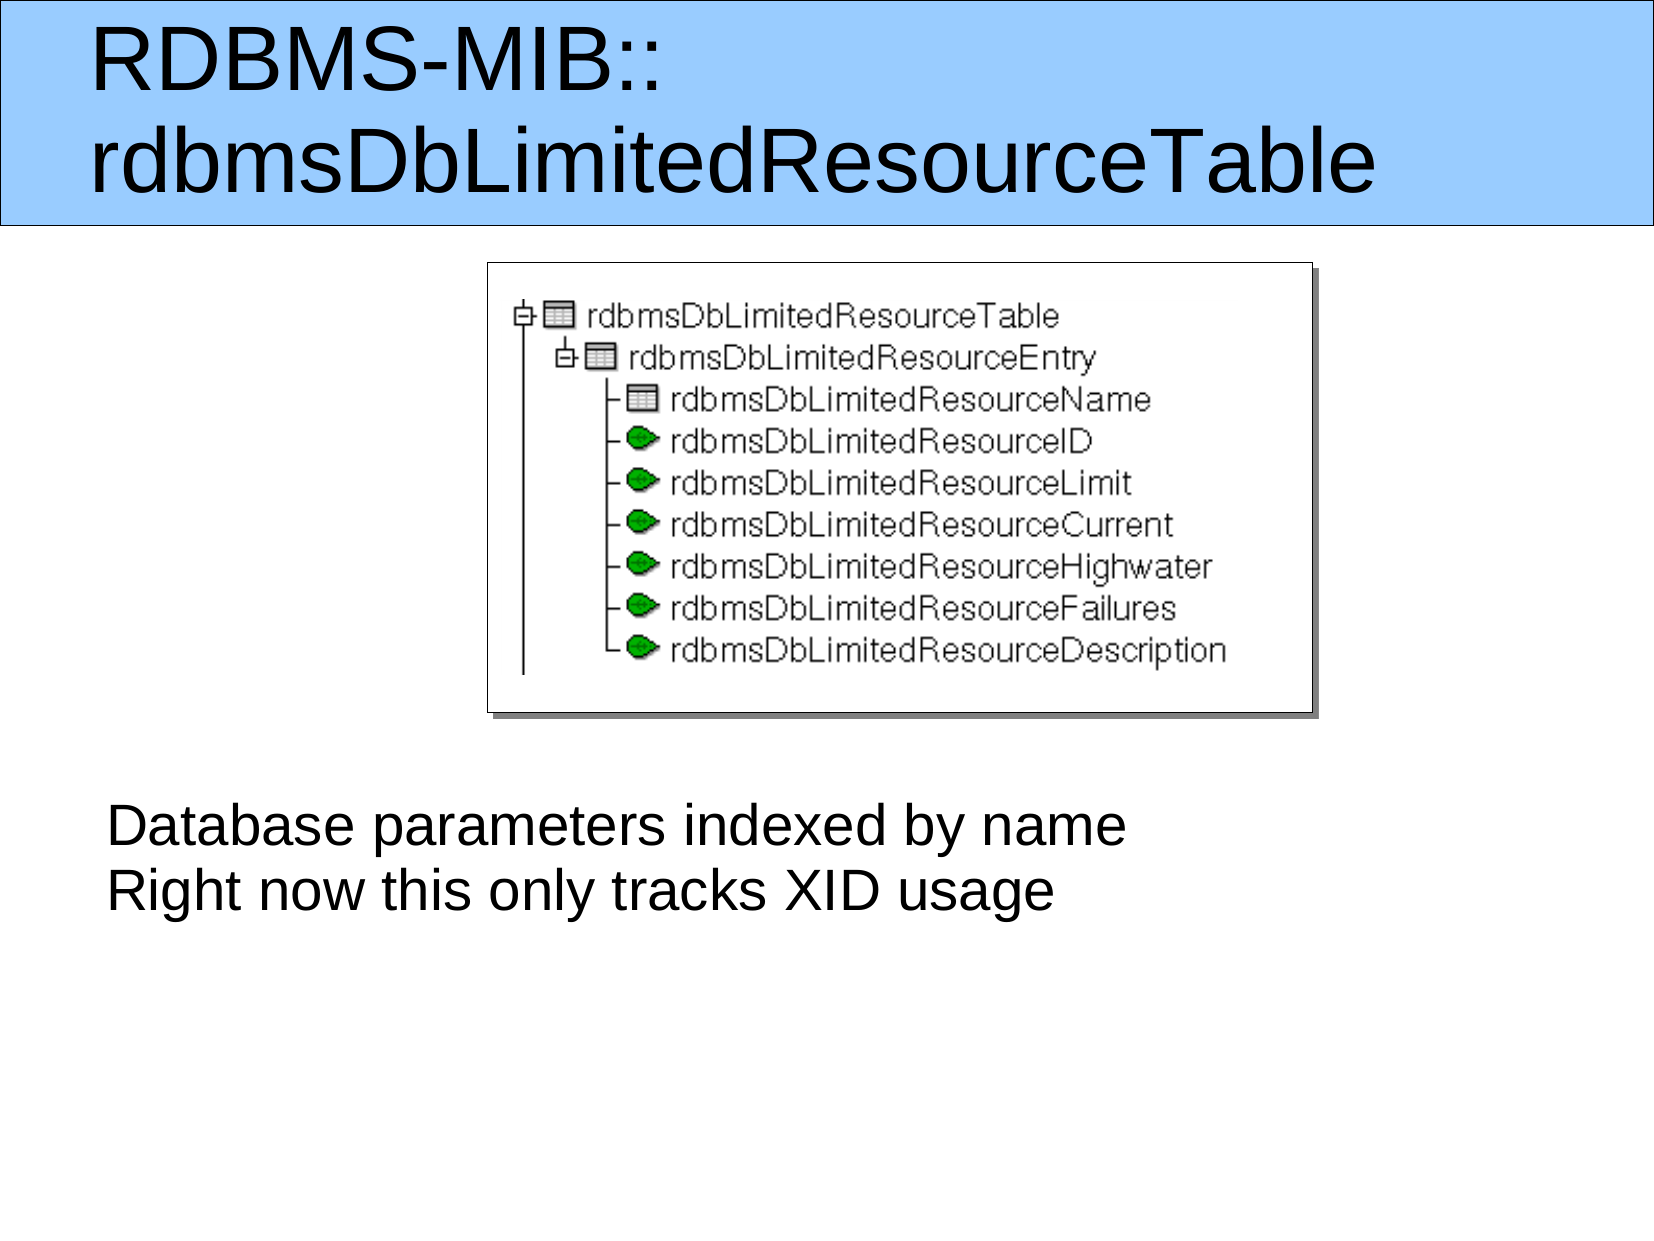

RDBMS-MIB::
rdbmsDbLimitedResourceTable
 Database parameters indexed by name
 Right now this only tracks XID usage